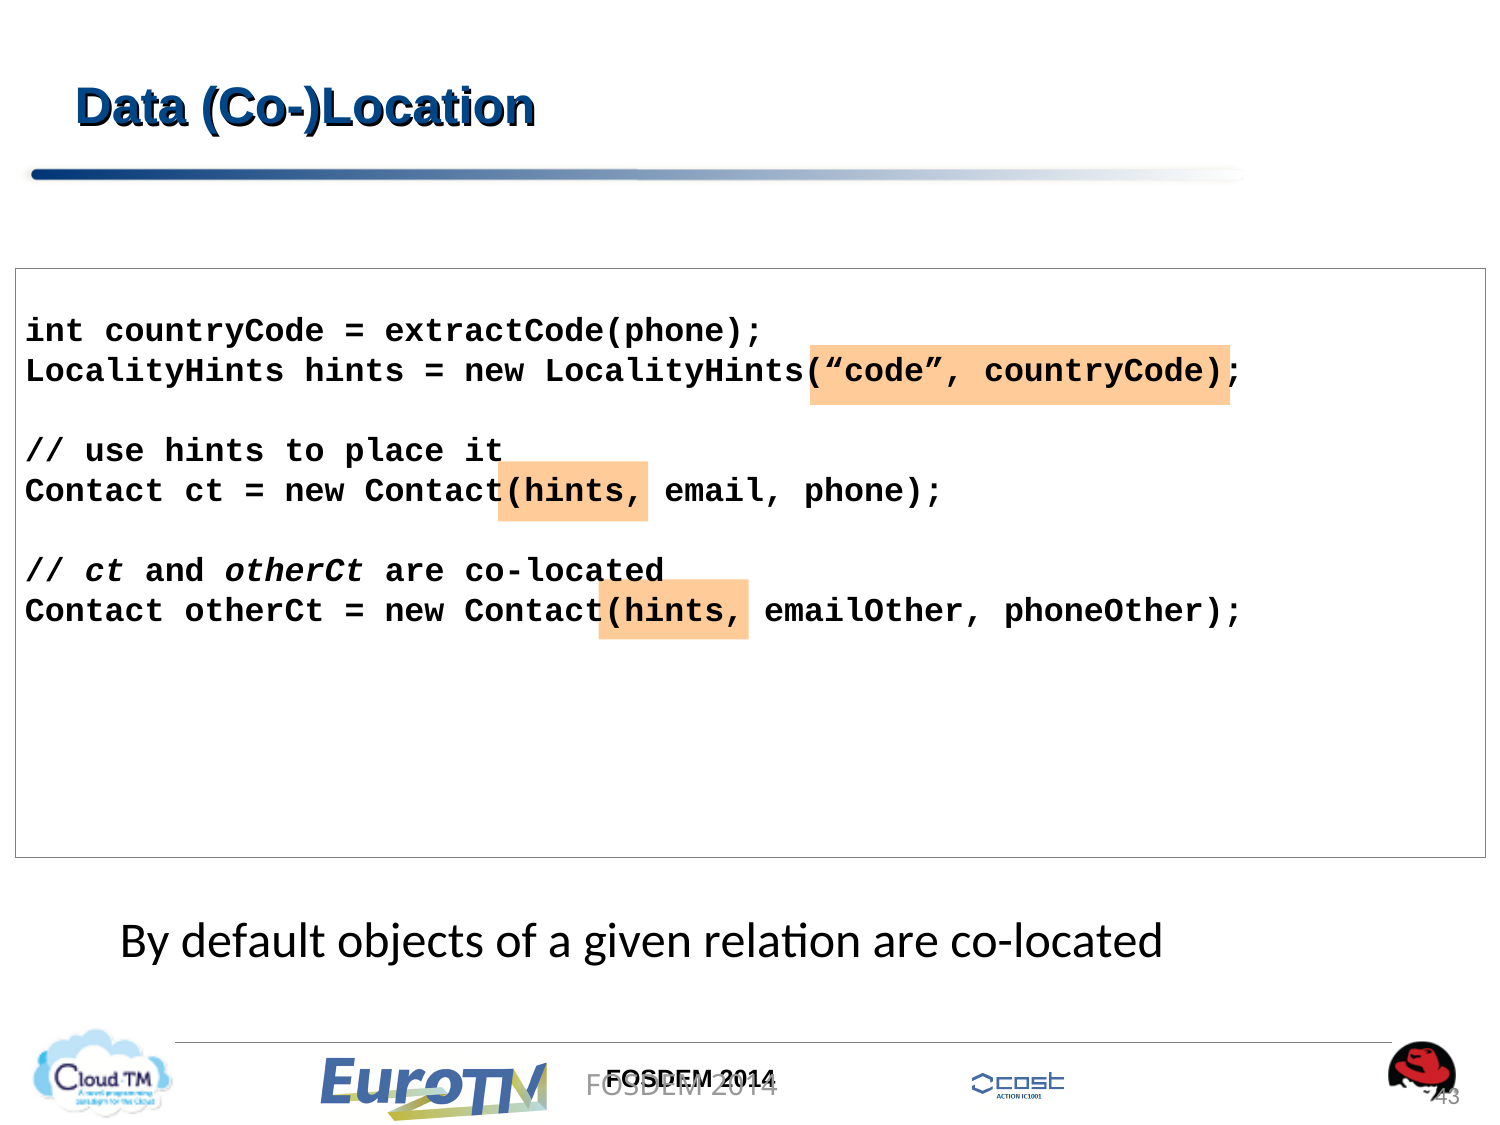

# Data (Co-)Location
int countryCode = extractCode(phone);
LocalityHints hints = new LocalityHints(“code”, countryCode);
// use hints to place it
Contact ct = new Contact(hints, email, phone);
// ct and otherCt are co-located
Contact otherCt = new Contact(hints, emailOther, phoneOther);
By default objects of a given relation are co-located
FOSDEM 2014